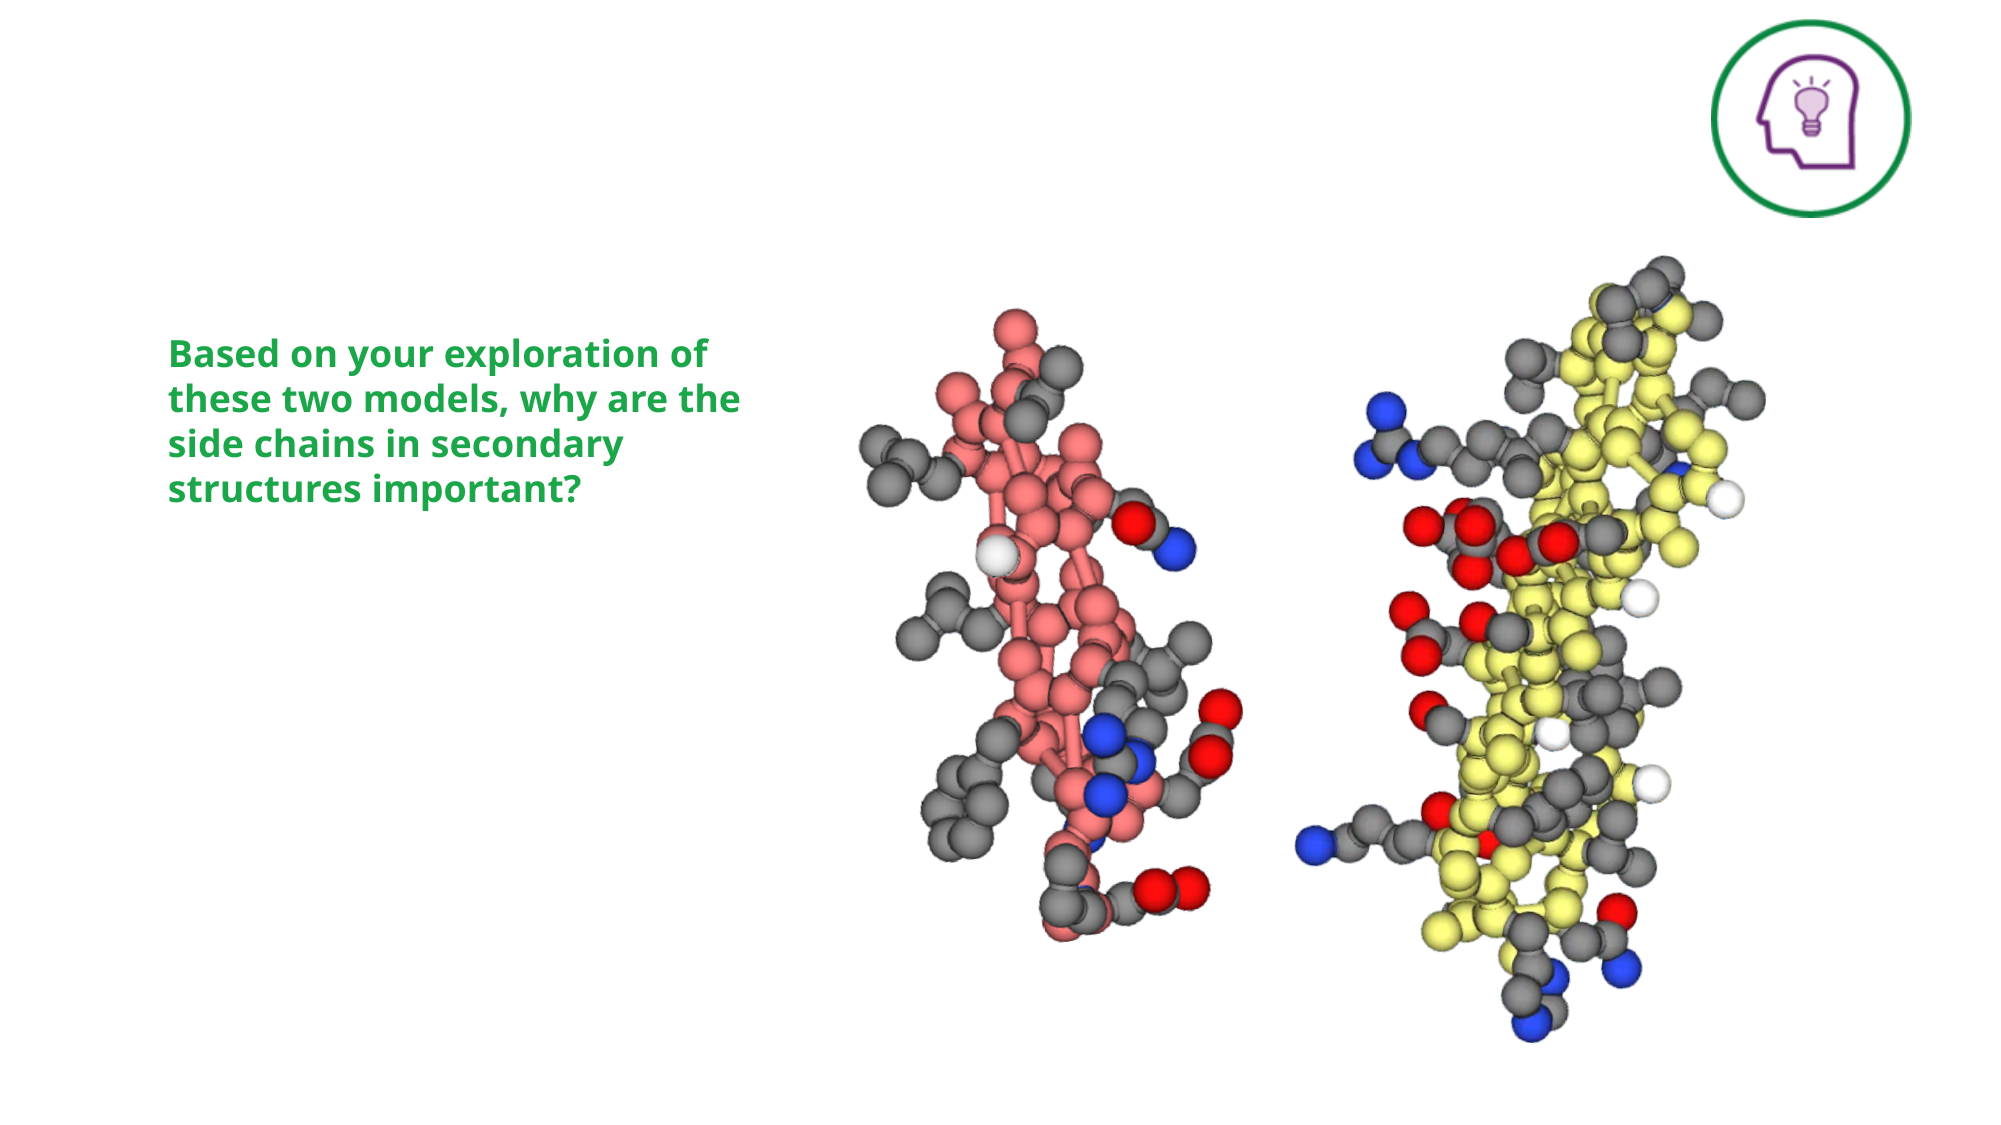

Why Are Side Chains Important?
Based on your exploration of these two models, why are the side chains in secondary structures important?